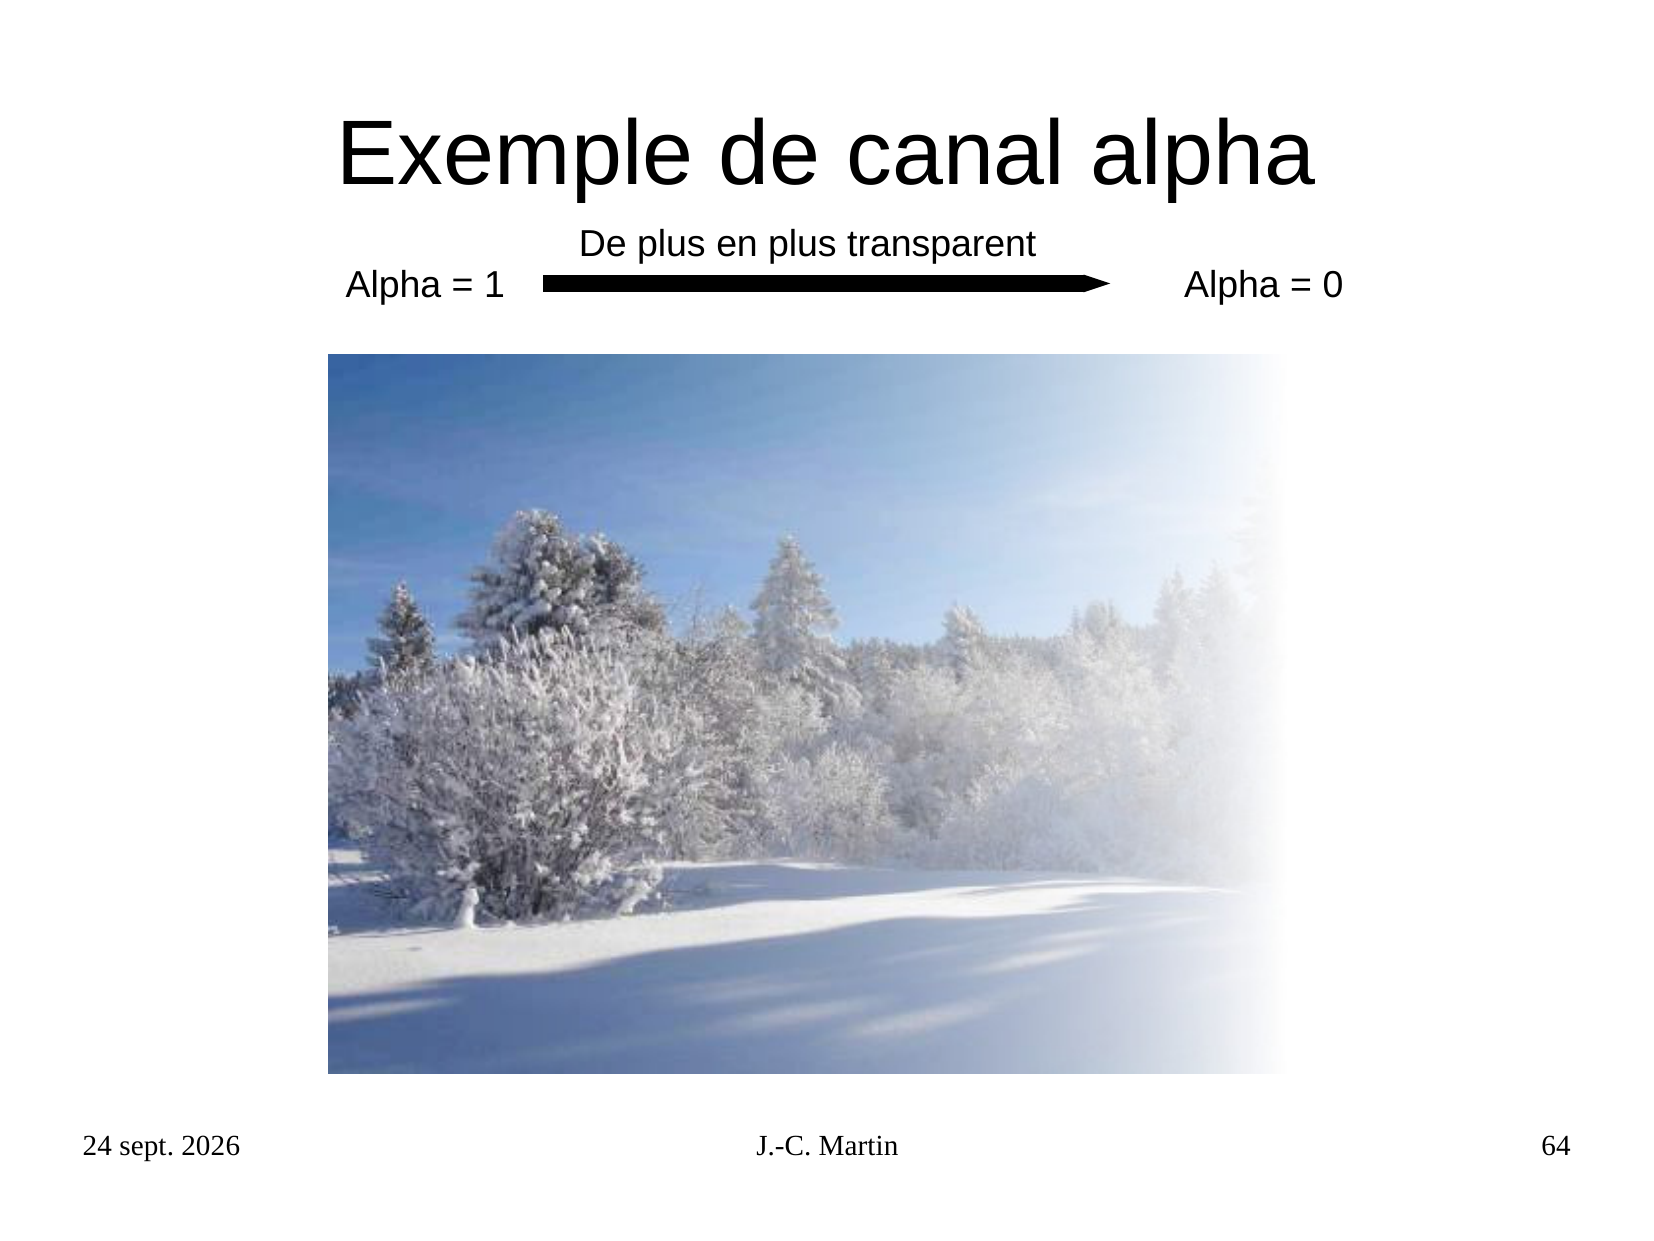

# Exemple de canal alpha
De plus en plus transparent
Alpha = 1
Alpha = 0
J.-C. Martin
64